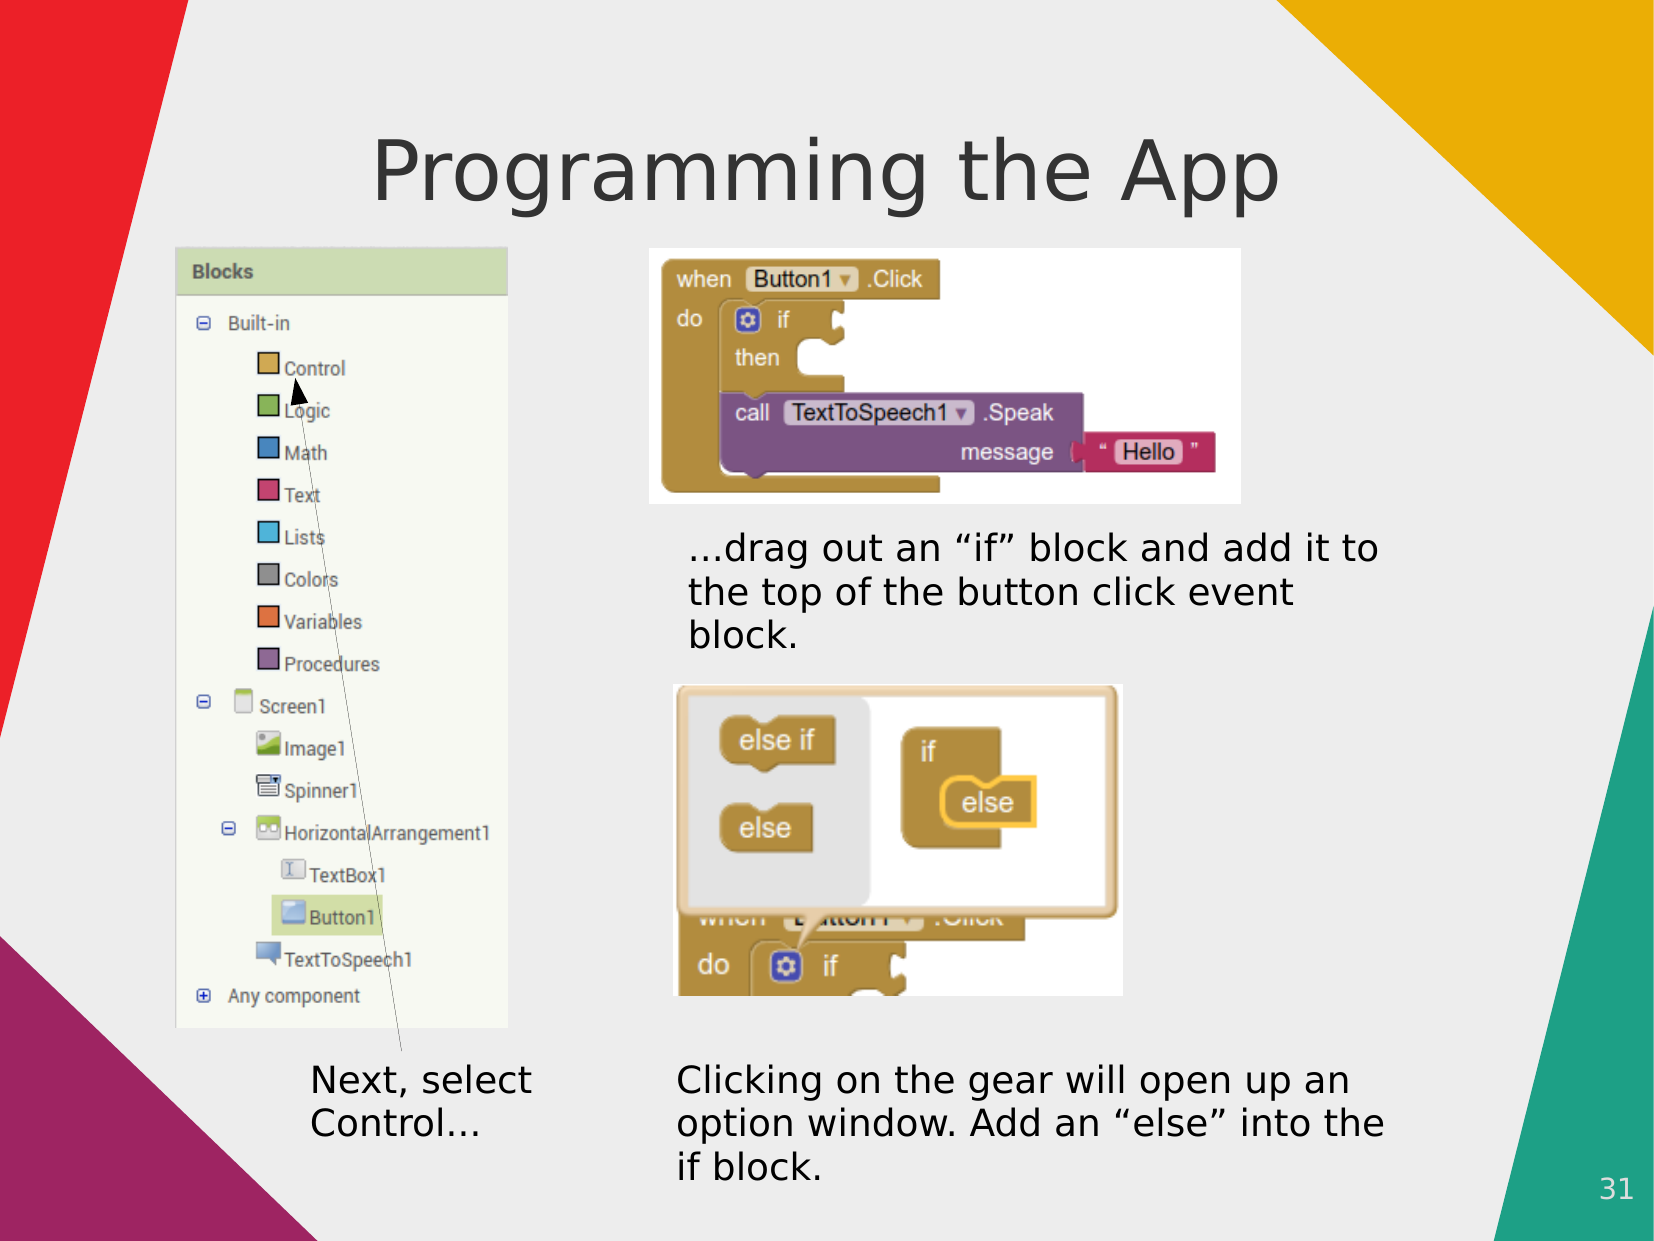

# Programming the App
...drag out an “if” block and add it to the top of the button click event block.
Next, select Control...
Clicking on the gear will open up an option window. Add an “else” into the if block.
31